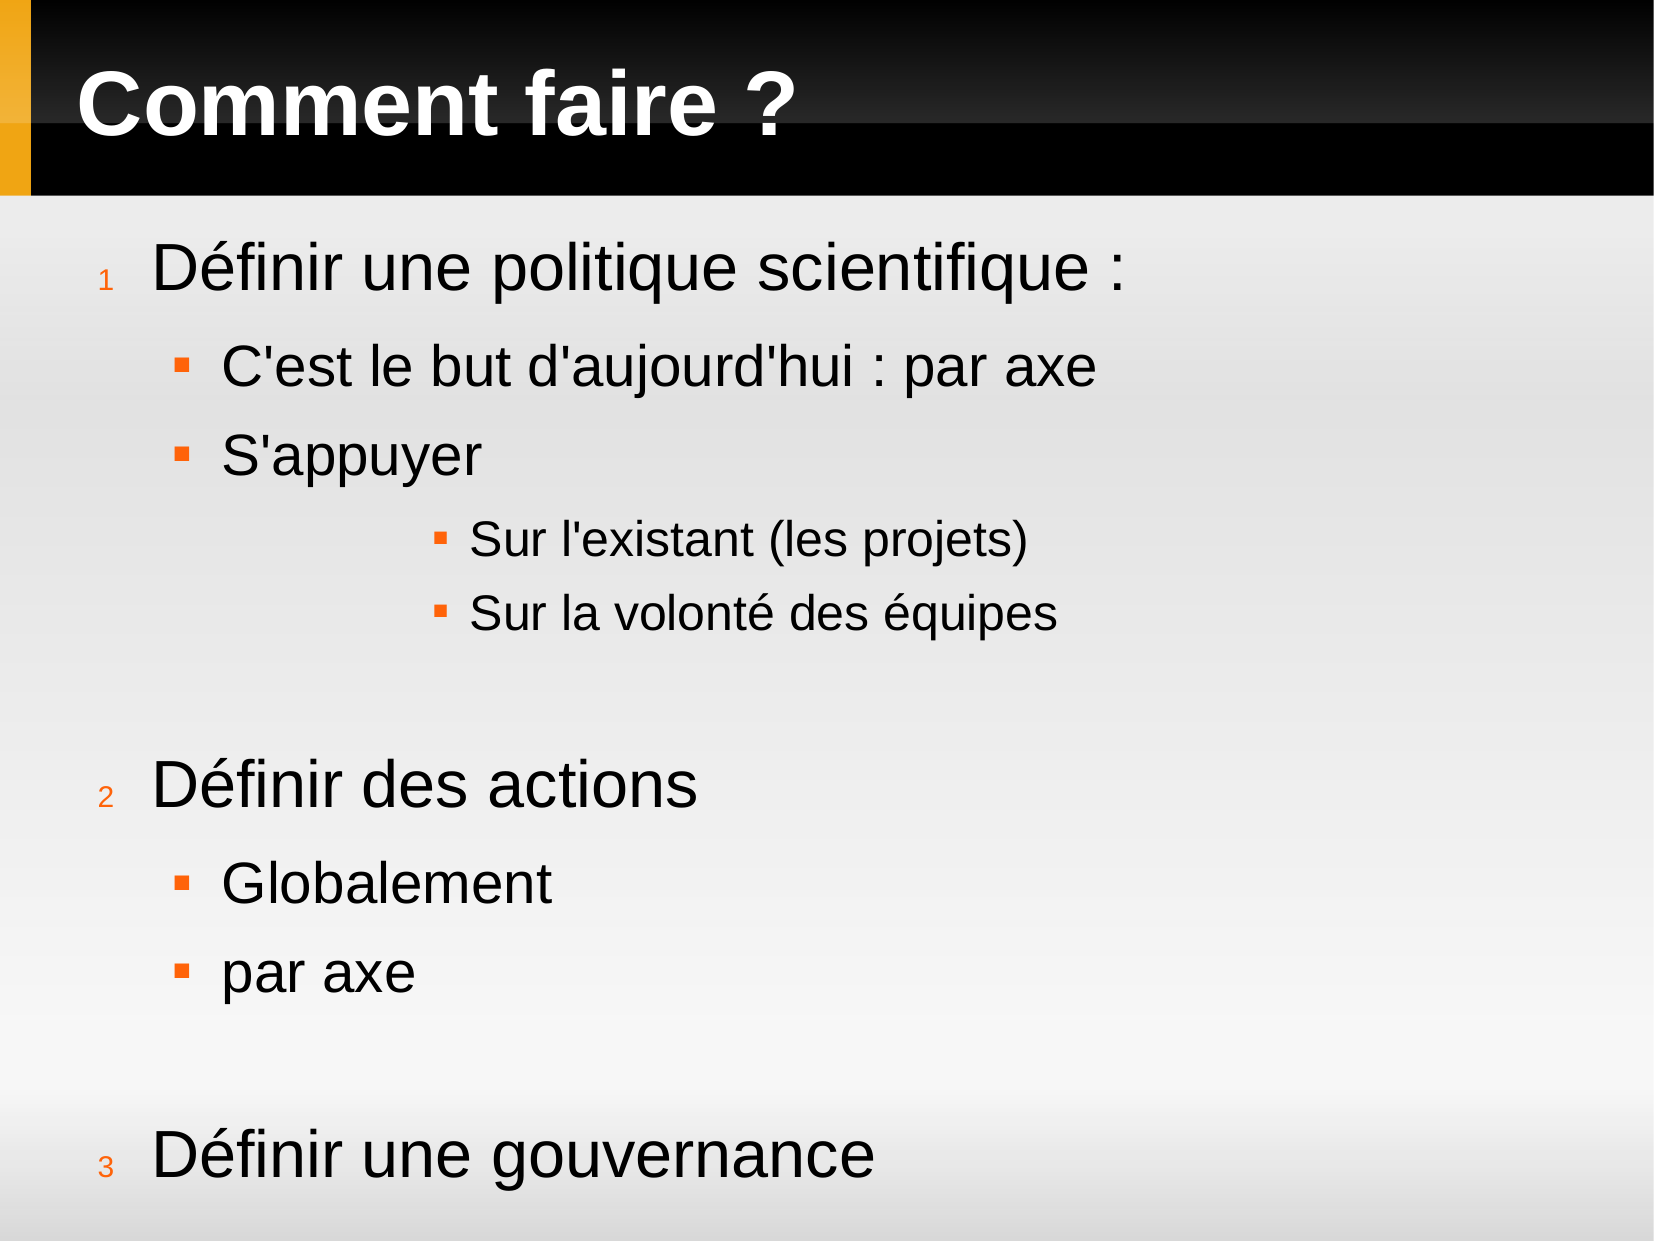

# Comment faire ?
Définir une politique scientifique :
C'est le but d'aujourd'hui : par axe
S'appuyer
Sur l'existant (les projets)
Sur la volonté des équipes
Définir des actions
Globalement
par axe
Définir une gouvernance